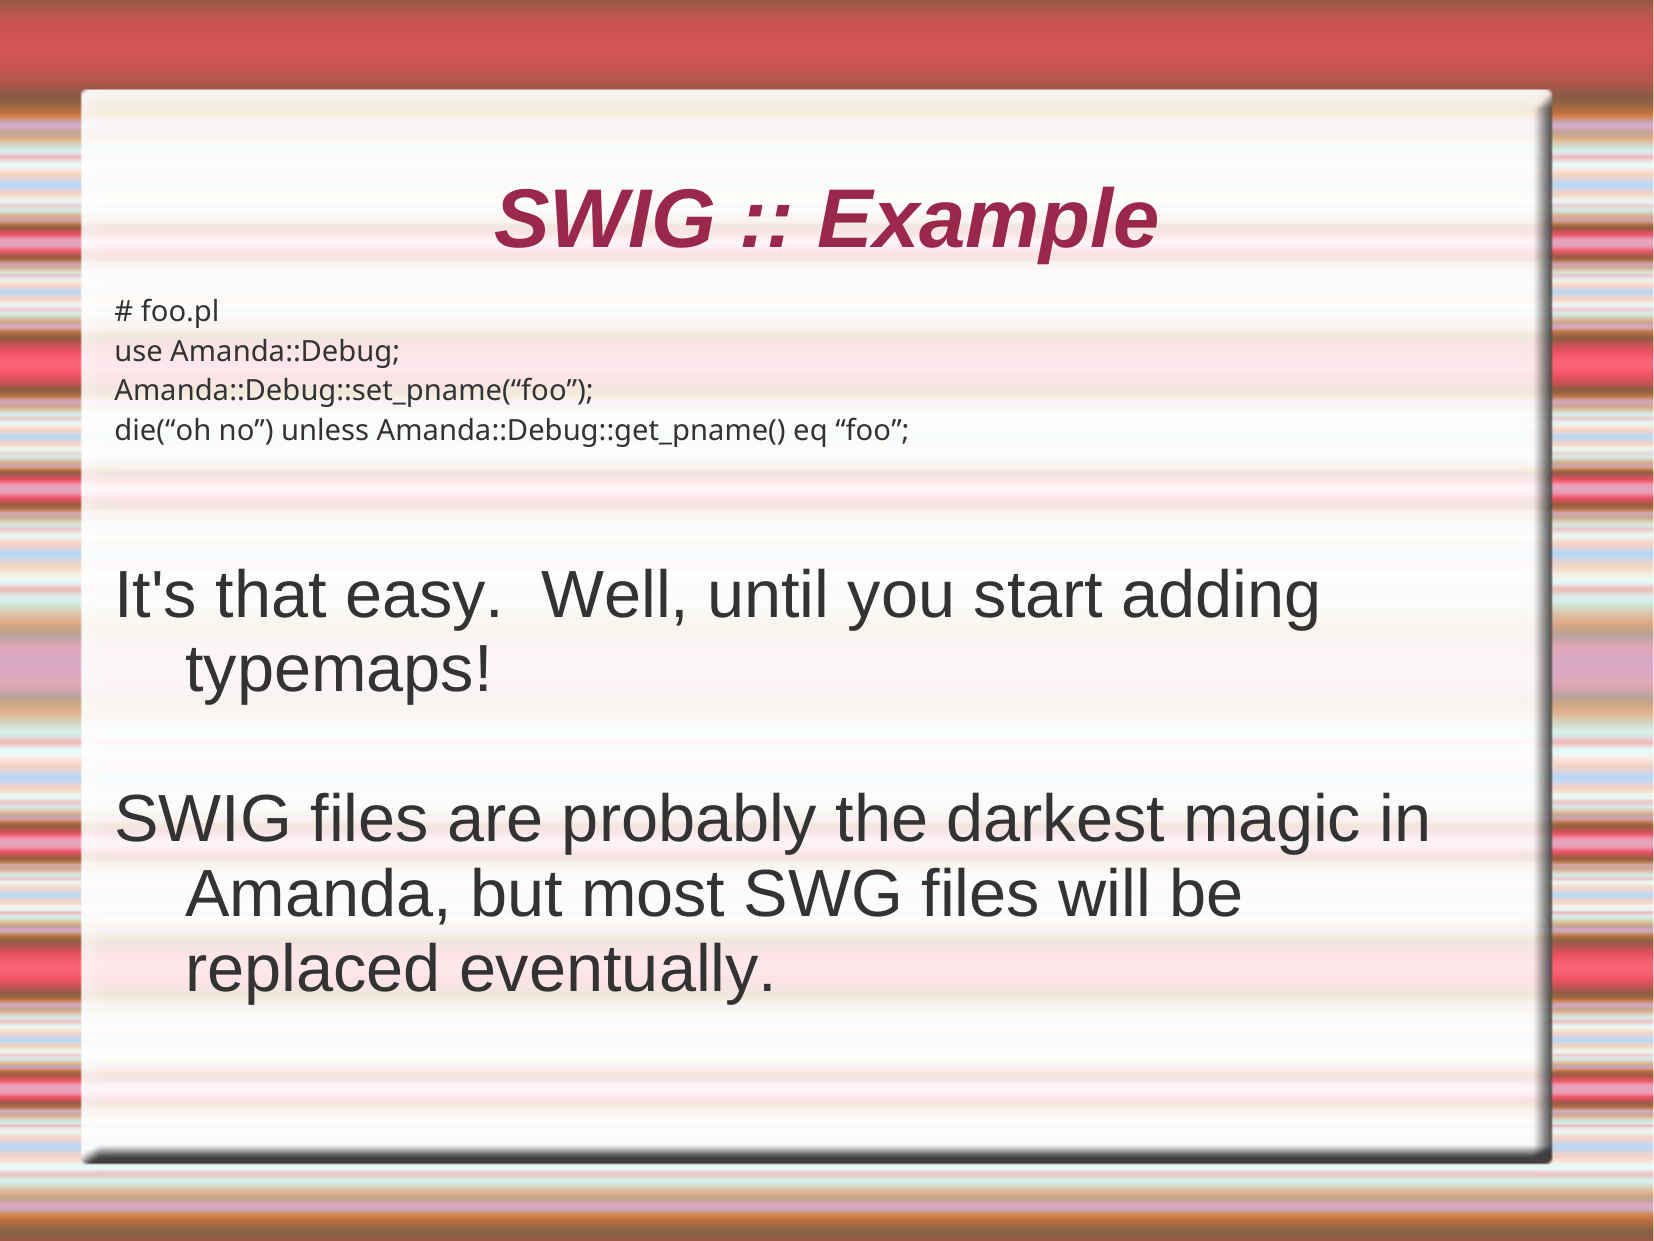

# SWIG :: Example
# foo.pl
use Amanda::Debug;
Amanda::Debug::set_pname(“foo”);
die(“oh no”) unless Amanda::Debug::get_pname() eq “foo”;
It's that easy. Well, until you start adding typemaps!
SWIG files are probably the darkest magic in Amanda, but most SWG files will be replaced eventually.